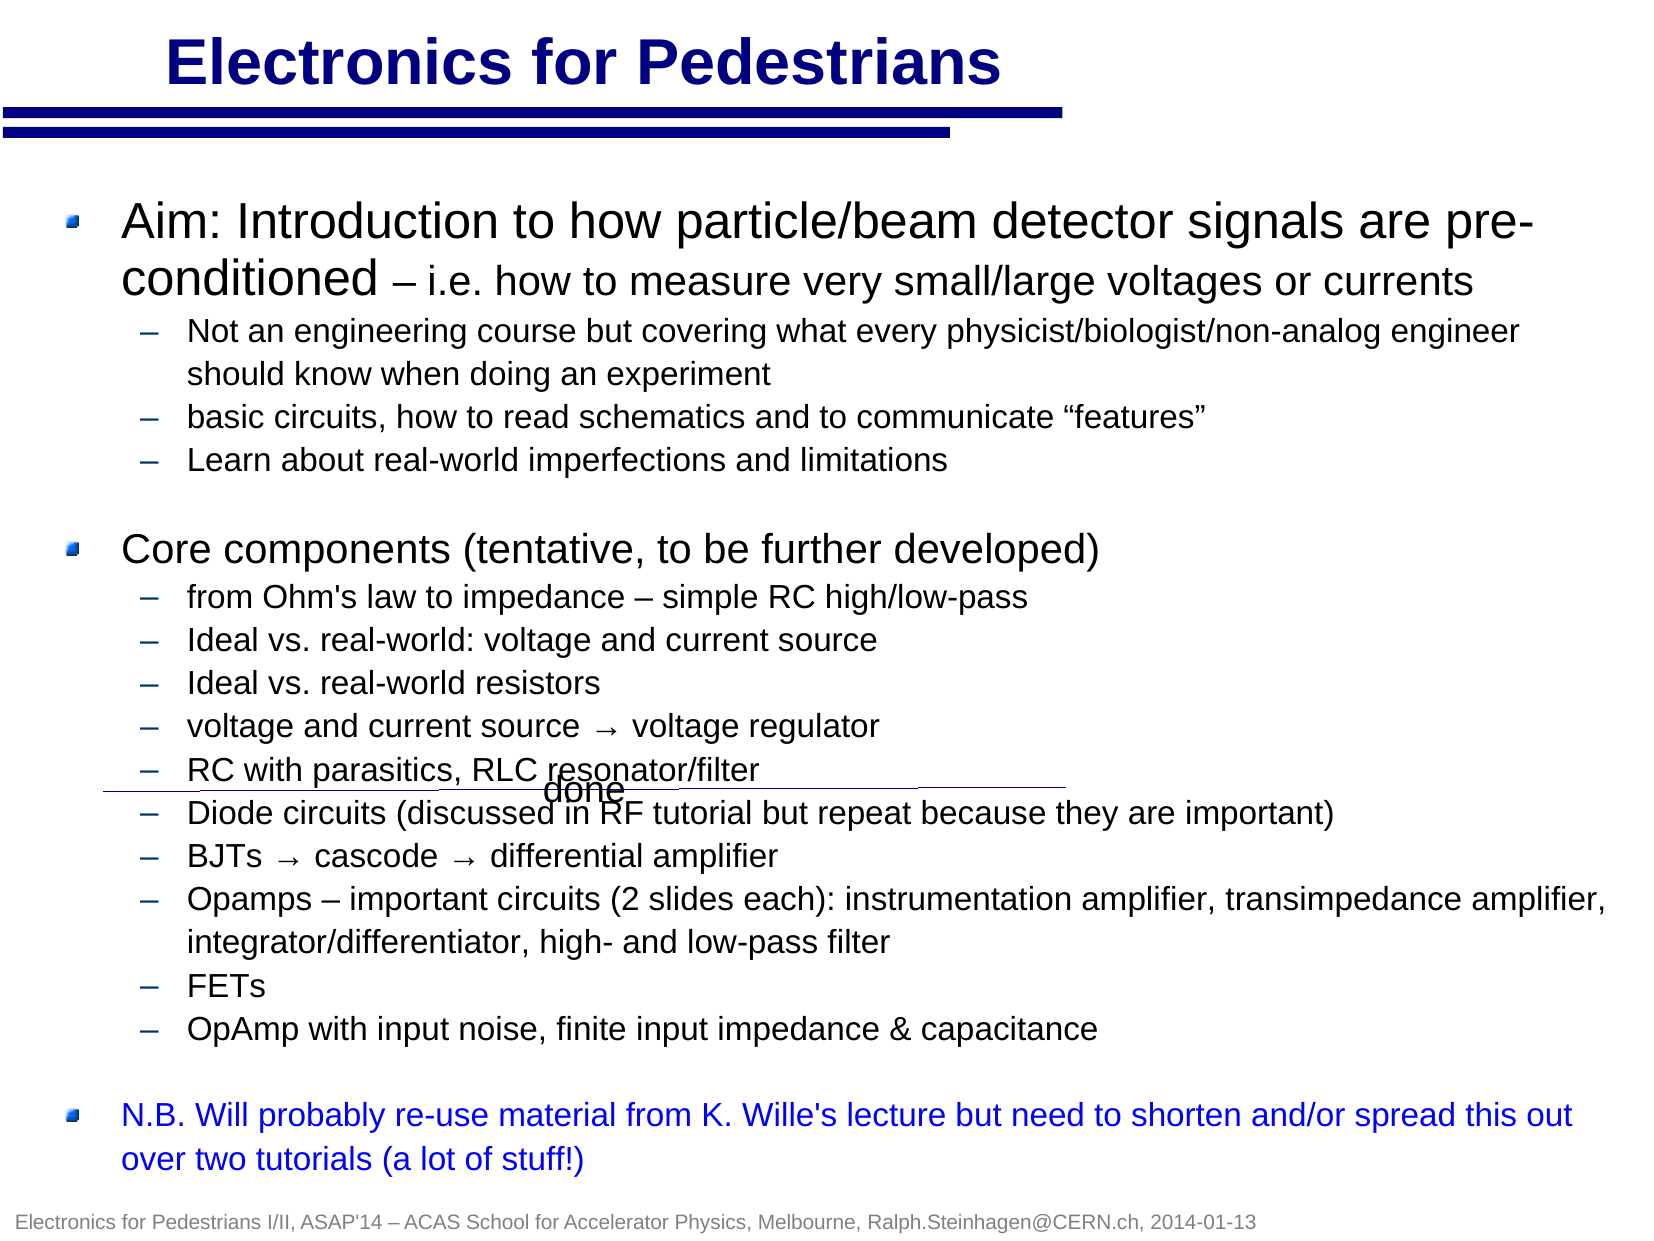

# Electronics for Pedestrians
Aim: Introduction to how particle/beam detector signals are pre-conditioned – i.e. how to measure very small/large voltages or currents
Not an engineering course but covering what every physicist/biologist/non-analog engineer should know when doing an experiment
basic circuits, how to read schematics and to communicate “features”
Learn about real-world imperfections and limitations
Core components (tentative, to be further developed)
from Ohm's law to impedance – simple RC high/low-pass
Ideal vs. real-world: voltage and current source
Ideal vs. real-world resistors
voltage and current source → voltage regulator
RC with parasitics, RLC resonator/filter
Diode circuits (discussed in RF tutorial but repeat because they are important)
BJTs → cascode → differential amplifier
Opamps – important circuits (2 slides each): instrumentation amplifier, transimpedance amplifier, integrator/differentiator, high- and low-pass filter
FETs
OpAmp with input noise, finite input impedance & capacitance
N.B. Will probably re-use material from K. Wille's lecture but need to shorten and/or spread this out over two tutorials (a lot of stuff!)
done